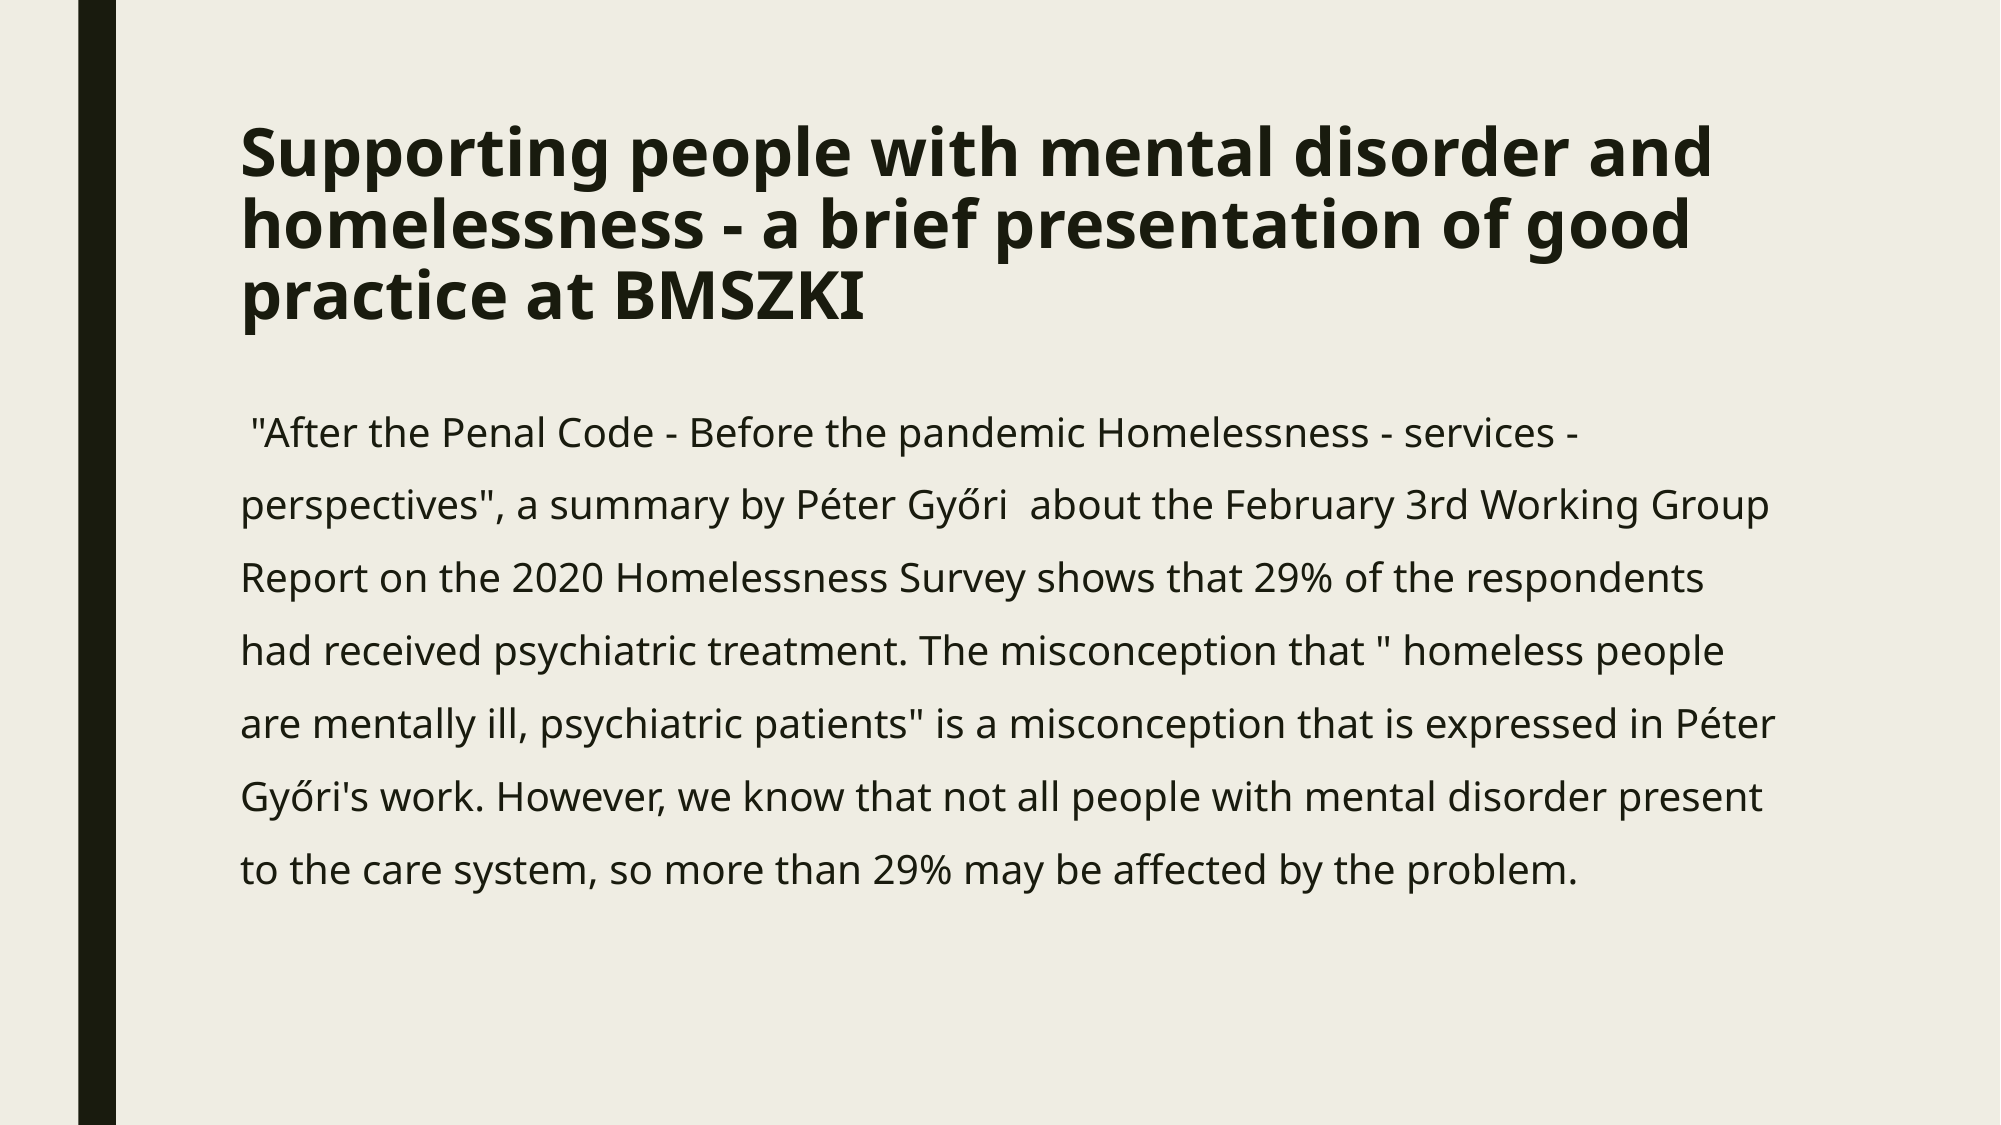

# Supporting people with mental disorder and homelessness - a brief presentation of good practice at BMSZKI
 "After the Penal Code - Before the pandemic Homelessness - services - perspectives", a summary by Péter Győri about the February 3rd Working Group Report on the 2020 Homelessness Survey shows that 29% of the respondents had received psychiatric treatment. The misconception that " homeless people are mentally ill, psychiatric patients" is a misconception that is expressed in Péter Győri's work. However, we know that not all people with mental disorder present to the care system, so more than 29% may be affected by the problem.